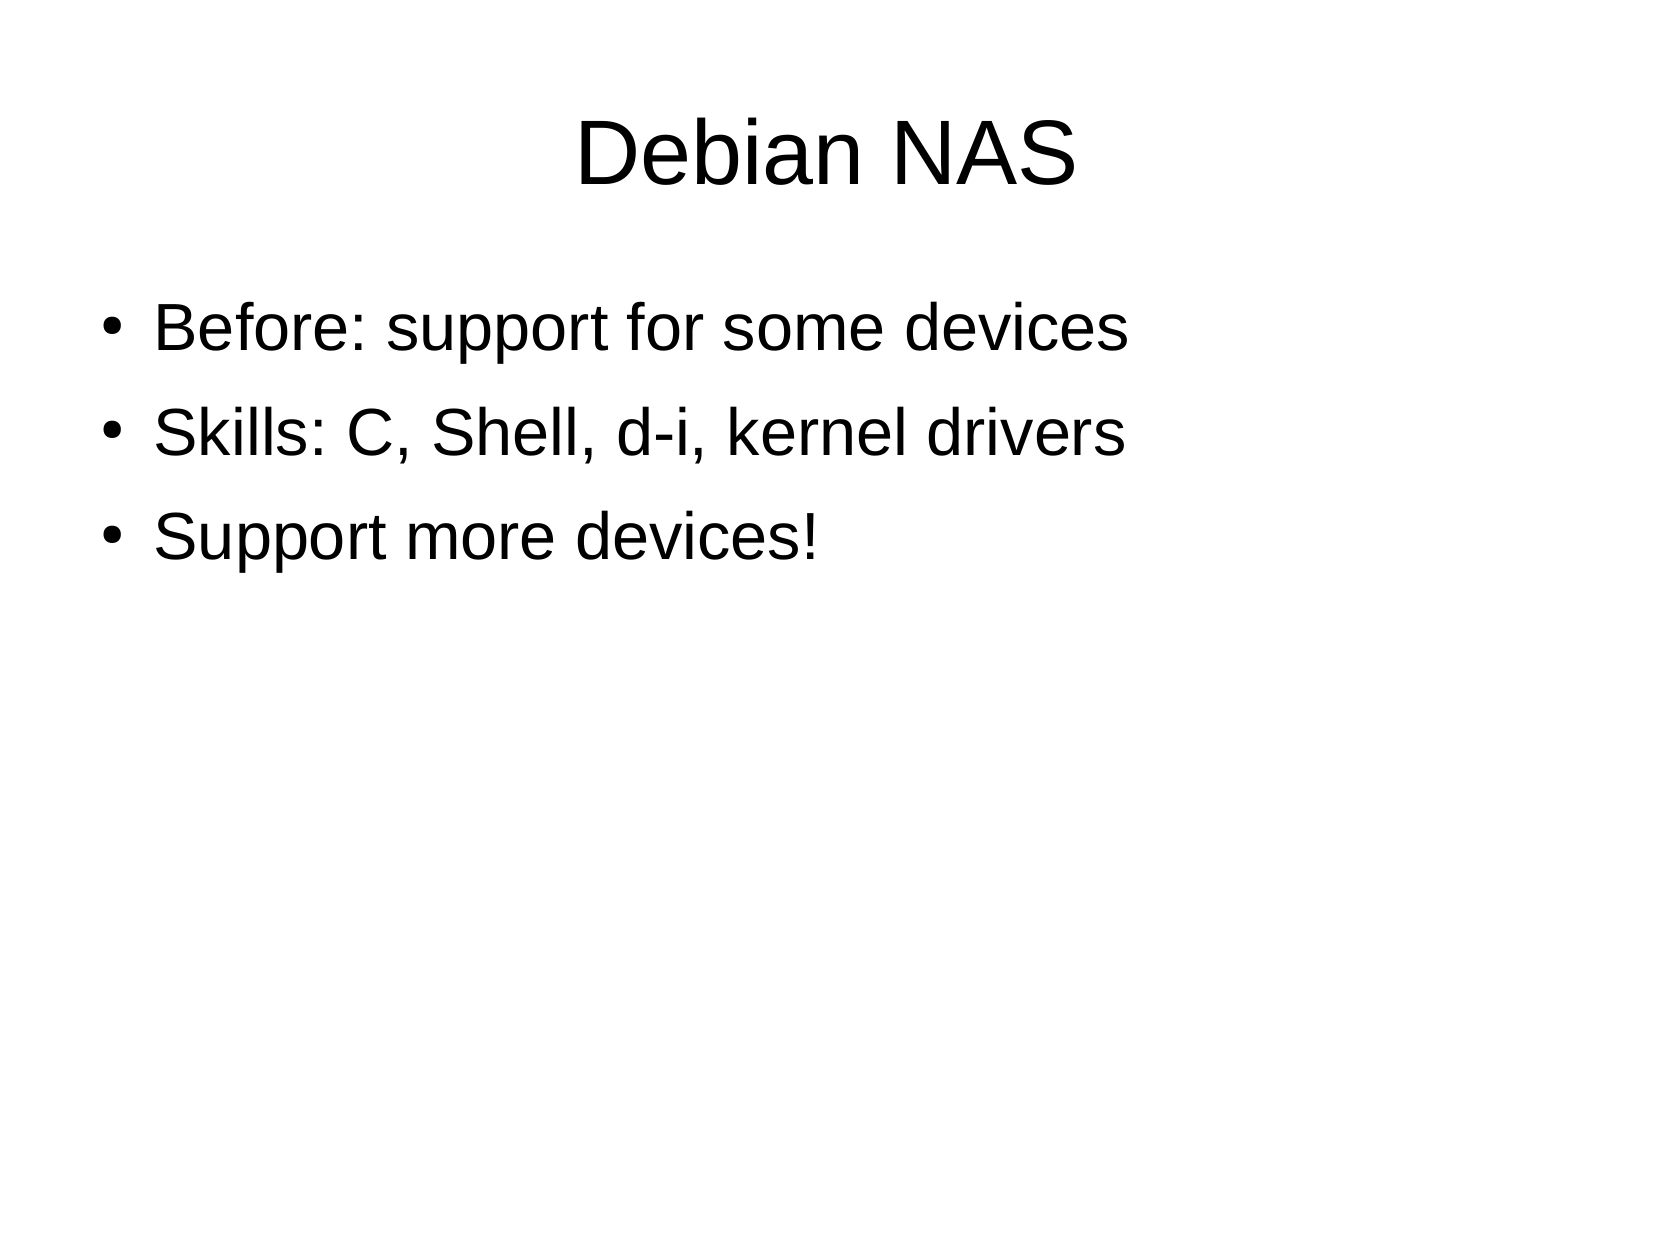

# Debian NAS
Before: support for some devices
Skills: C, Shell, d-i, kernel drivers
Support more devices!